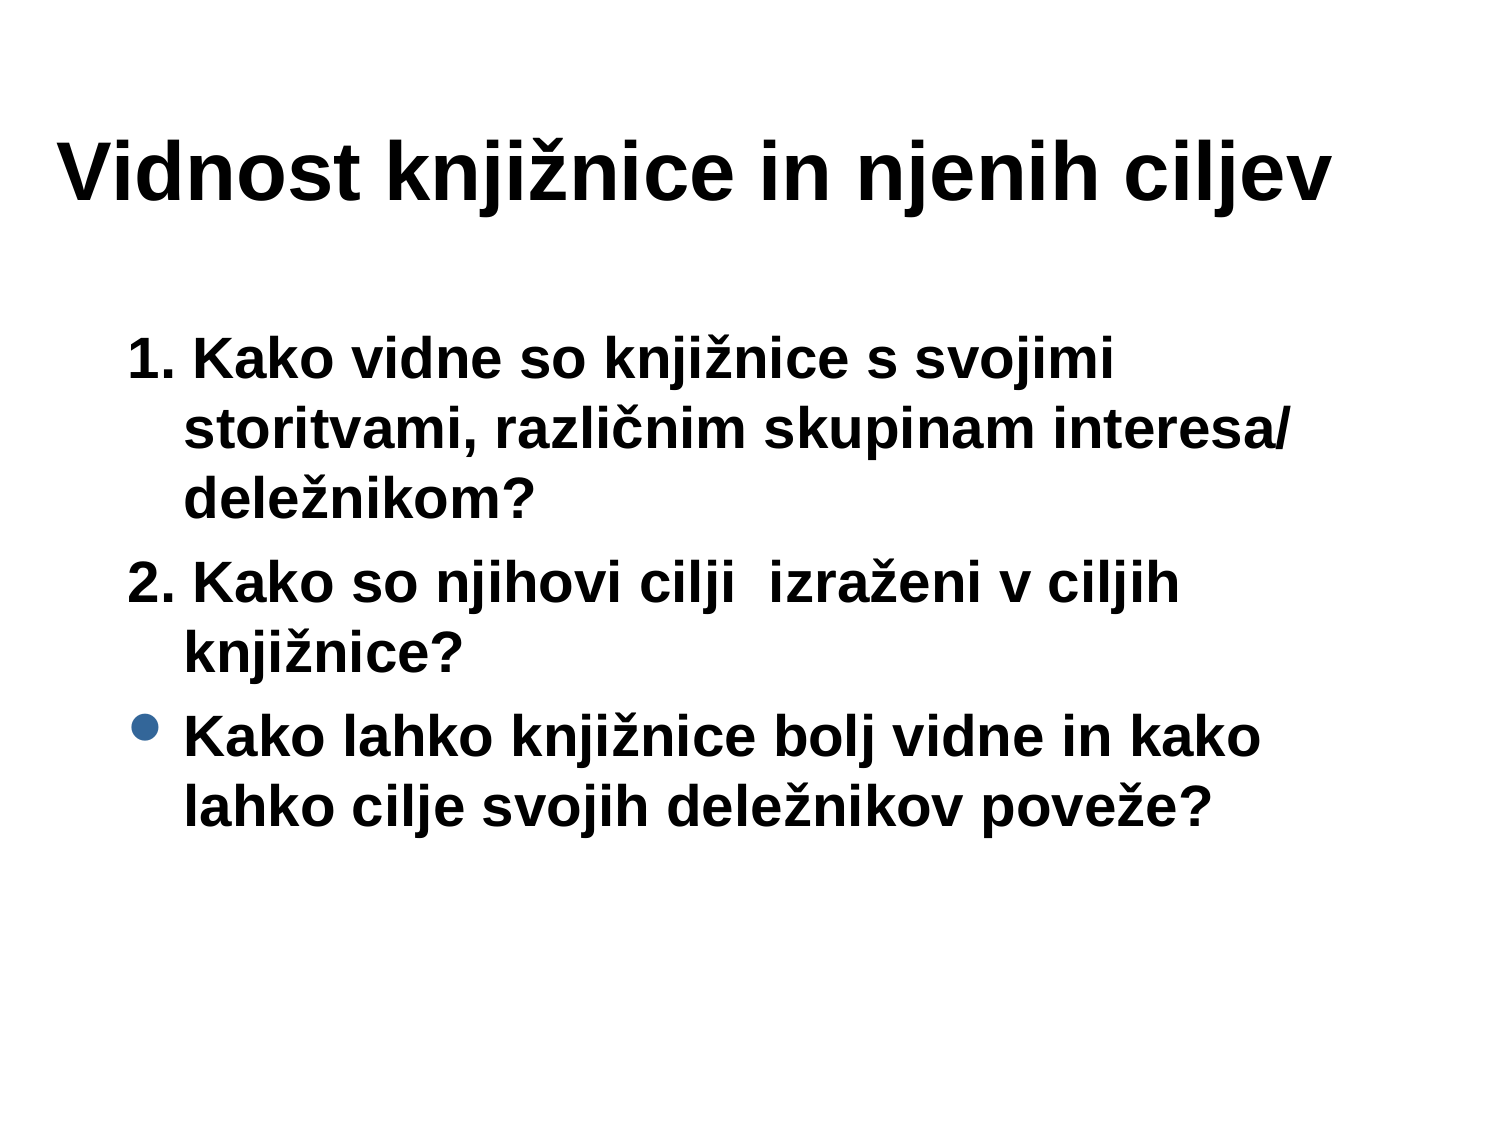

# Vidnost knjižnice in njenih ciljev
1. Kako vidne so knjižnice s svojimi storitvami, različnim skupinam interesa/ deležnikom?
2. Kako so njihovi cilji izraženi v ciljih knjižnice?
Kako lahko knjižnice bolj vidne in kako lahko cilje svojih deležnikov poveže?